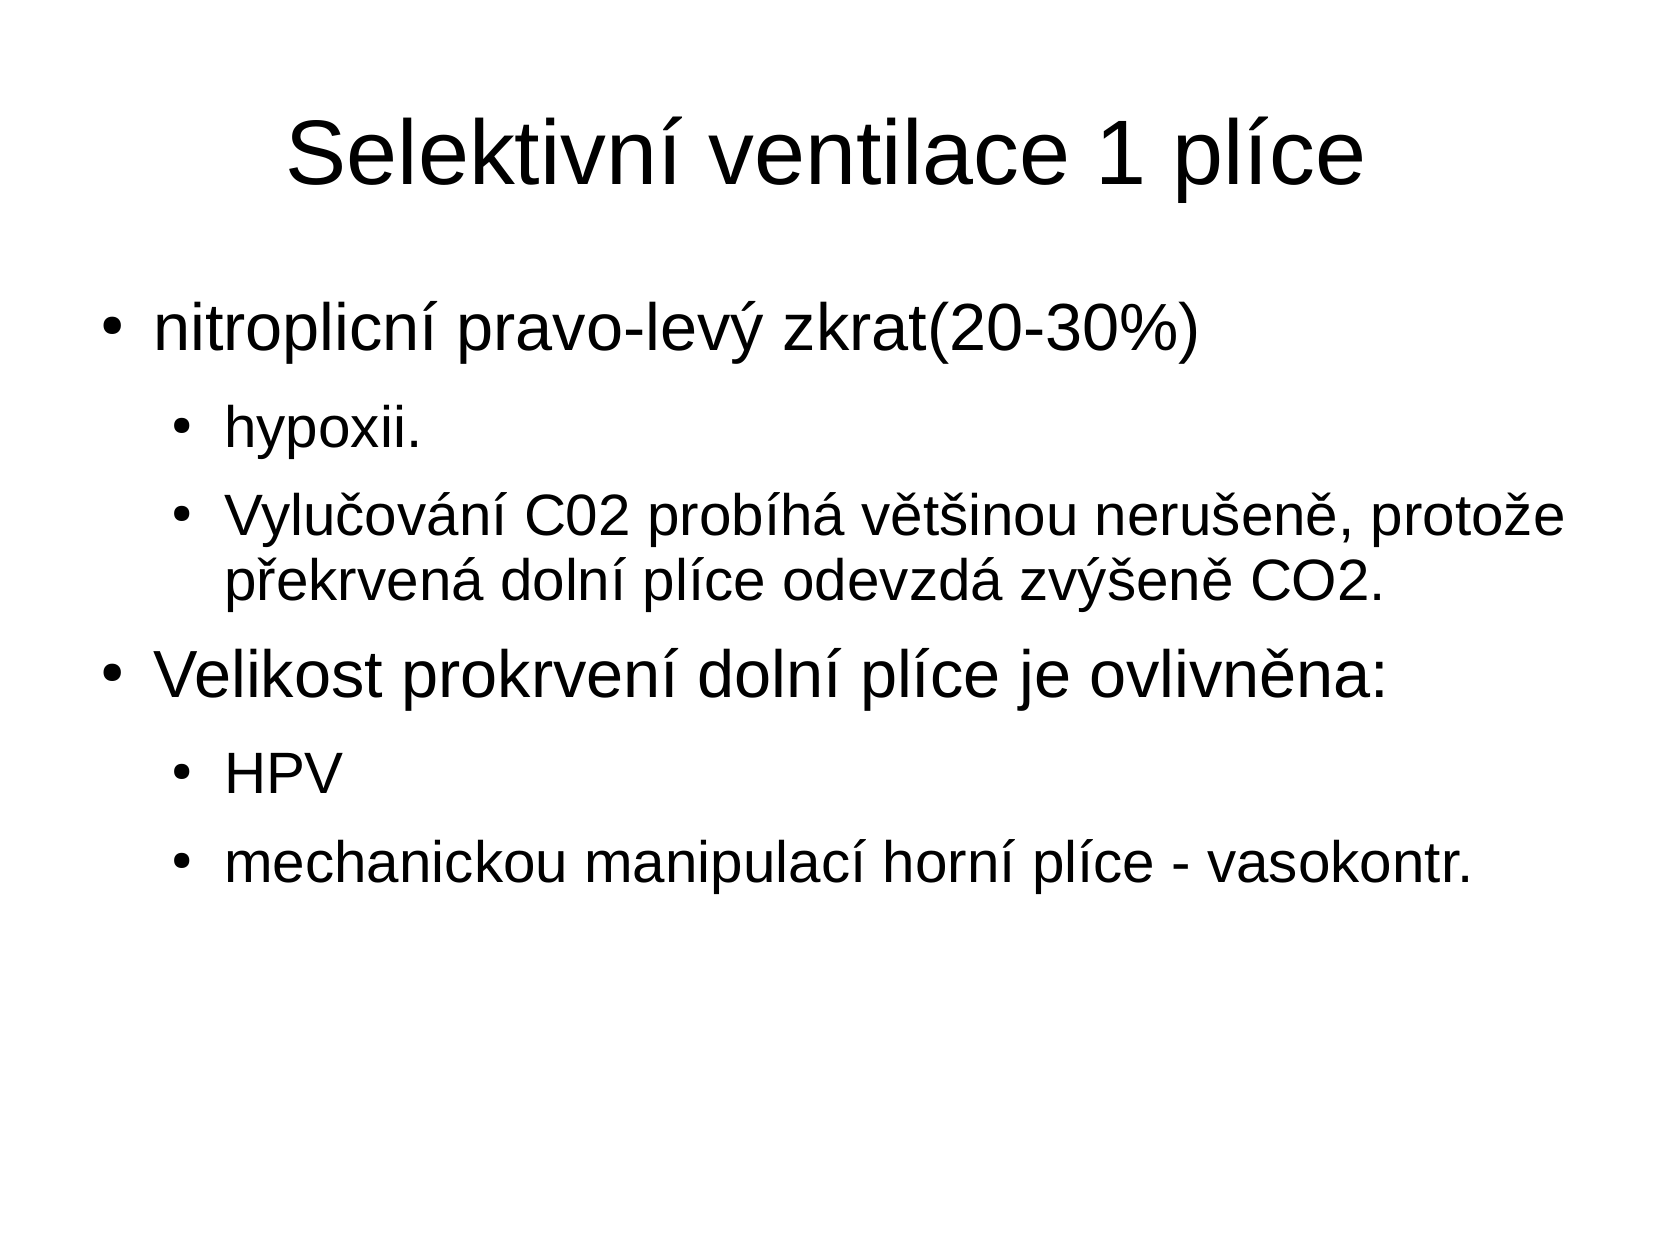

# Selektivní ventilace 1 plíce
nitroplicní pravo-levý zkrat(20-30%)
hypoxii.
Vylučování C02 probíhá většinou nerušeně, protože překrvená dolní plíce odevzdá zvýšeně CO2.
Velikost prokrvení dolní plíce je ovlivněna:
HPV
mechanickou manipulací horní plíce - vasokontr.